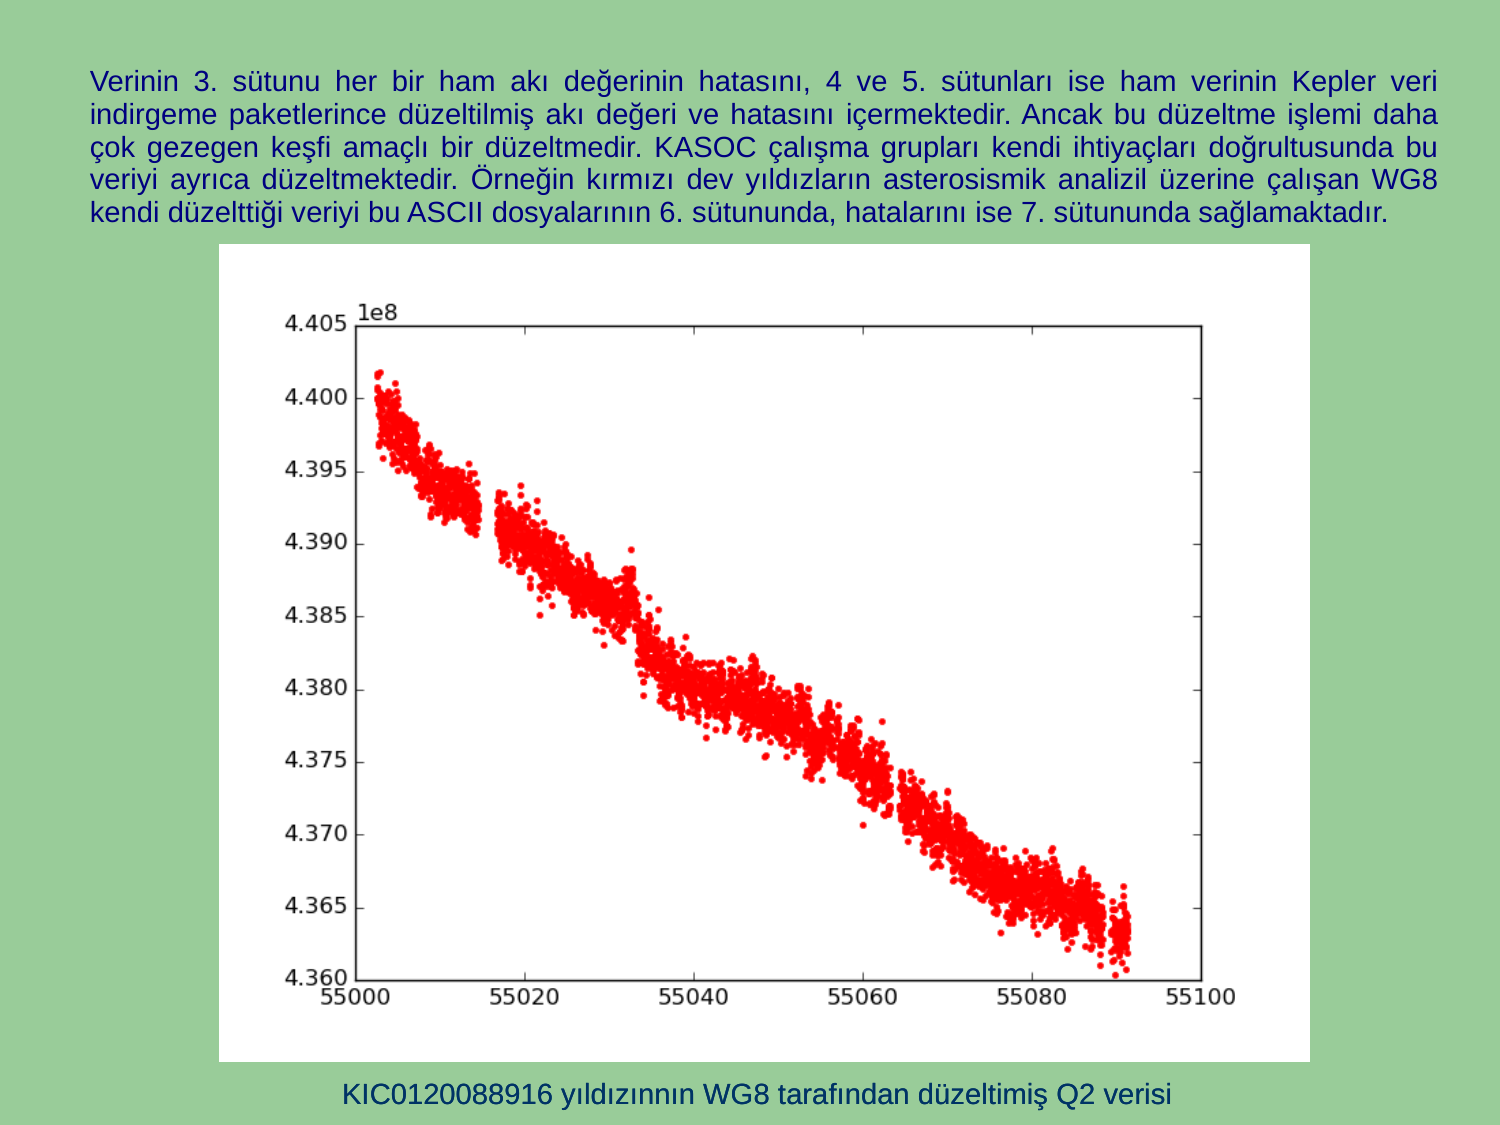

Verinin 3. sütunu her bir ham akı değerinin hatasını, 4 ve 5. sütunları ise ham verinin Kepler veri indirgeme paketlerince düzeltilmiş akı değeri ve hatasını içermektedir. Ancak bu düzeltme işlemi daha çok gezegen keşfi amaçlı bir düzeltmedir. KASOC çalışma grupları kendi ihtiyaçları doğrultusunda bu veriyi ayrıca düzeltmektedir. Örneğin kırmızı dev yıldızların asterosismik analizil üzerine çalışan WG8 kendi düzelttiği veriyi bu ASCII dosyalarının 6. sütununda, hatalarını ise 7. sütununda sağlamaktadır.
KIC0120088916 yıldızınnın WG8 tarafından düzeltimiş Q2 verisi
KIC0120088916 yıldızınnın WG8 tarafından düzeltimiş Q2 verisi